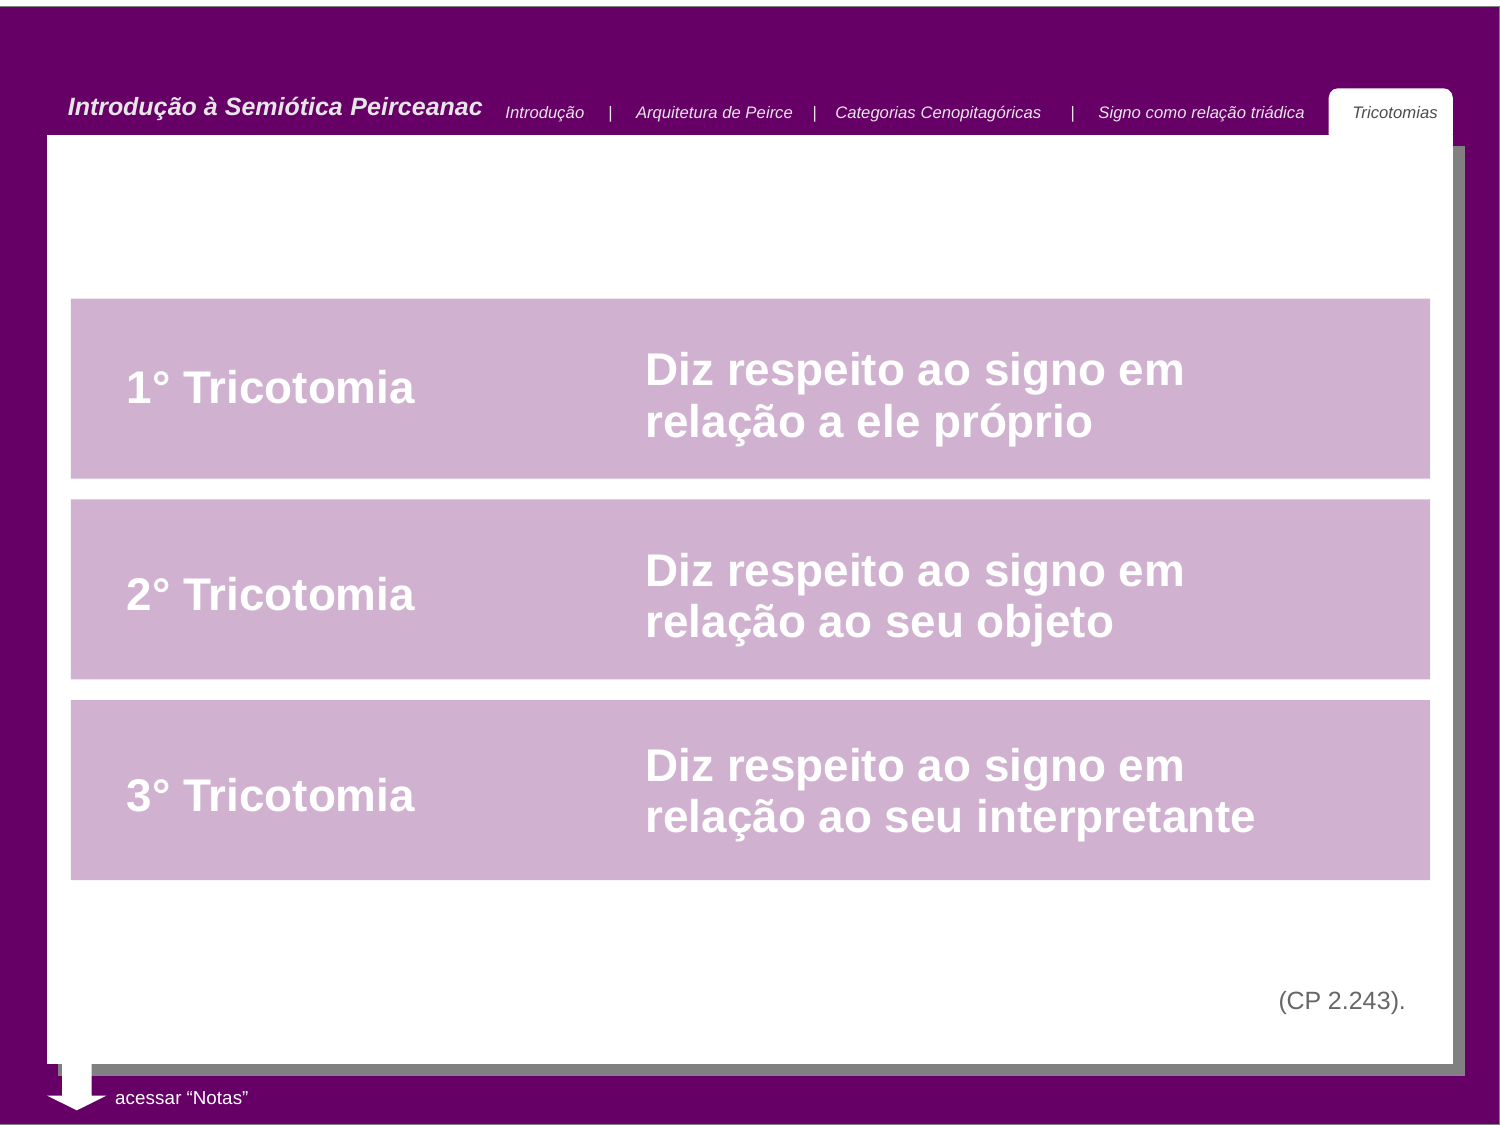

Diz respeito ao signo em
relação a ele próprio
1° Tricotomia
Diz respeito ao signo em
relação ao seu objeto
2° Tricotomia
Diz respeito ao signo em
relação ao seu interpretante
3° Tricotomia
(CP 2.243).
acessar “Notas”